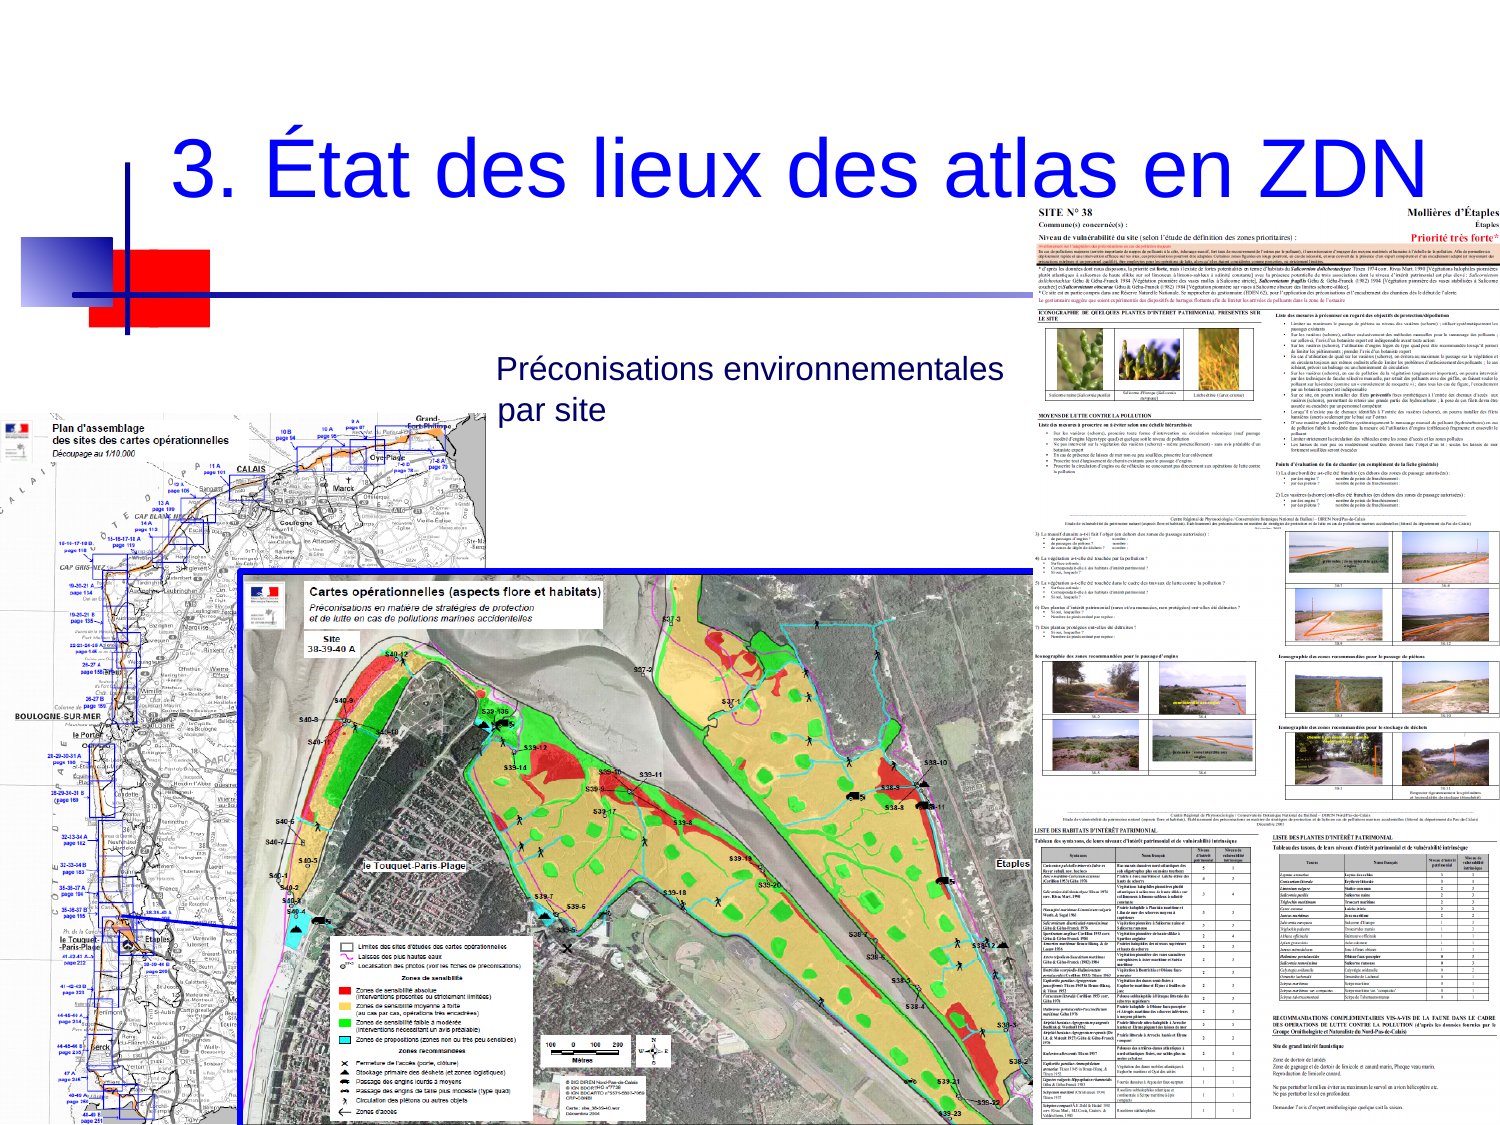

3. État des lieux des atlas en ZDN
# Préconisations environnementales
 par site